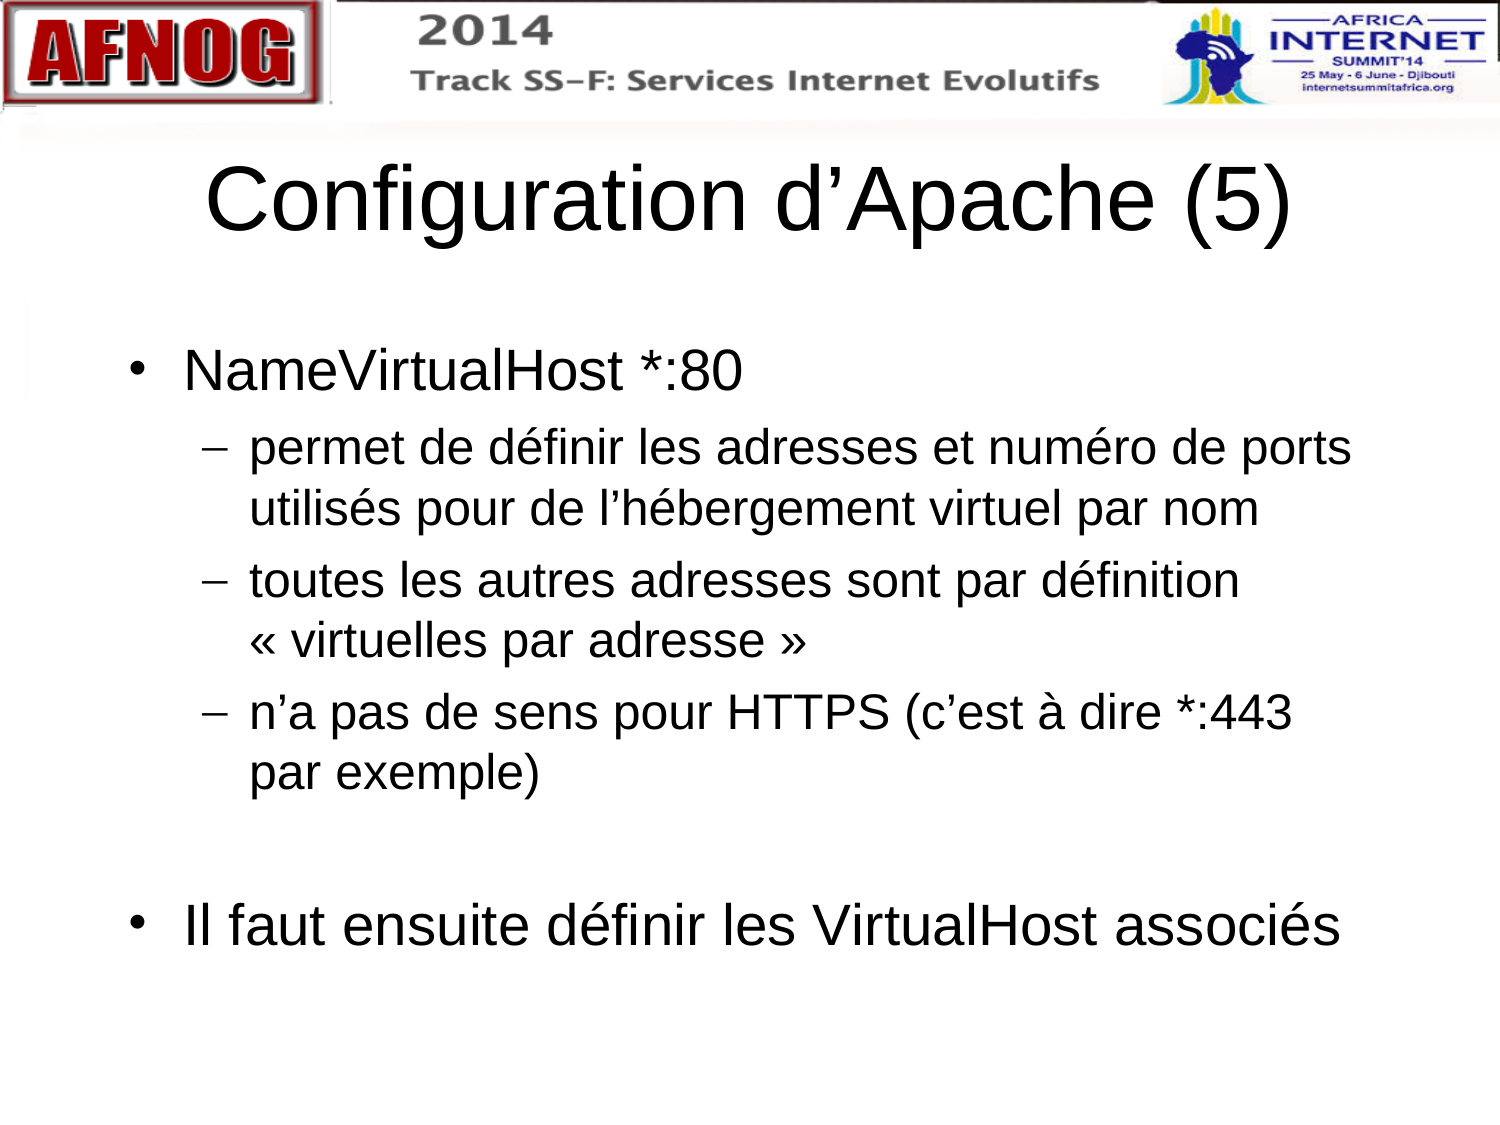

# Configuration d’Apache (5)
NameVirtualHost *:80
permet de définir les adresses et numéro de ports utilisés pour de l’hébergement virtuel par nom
toutes les autres adresses sont par définition « virtuelles par adresse »
n’a pas de sens pour HTTPS (c’est à dire *:443 par exemple)
Il faut ensuite définir les VirtualHost associés
22